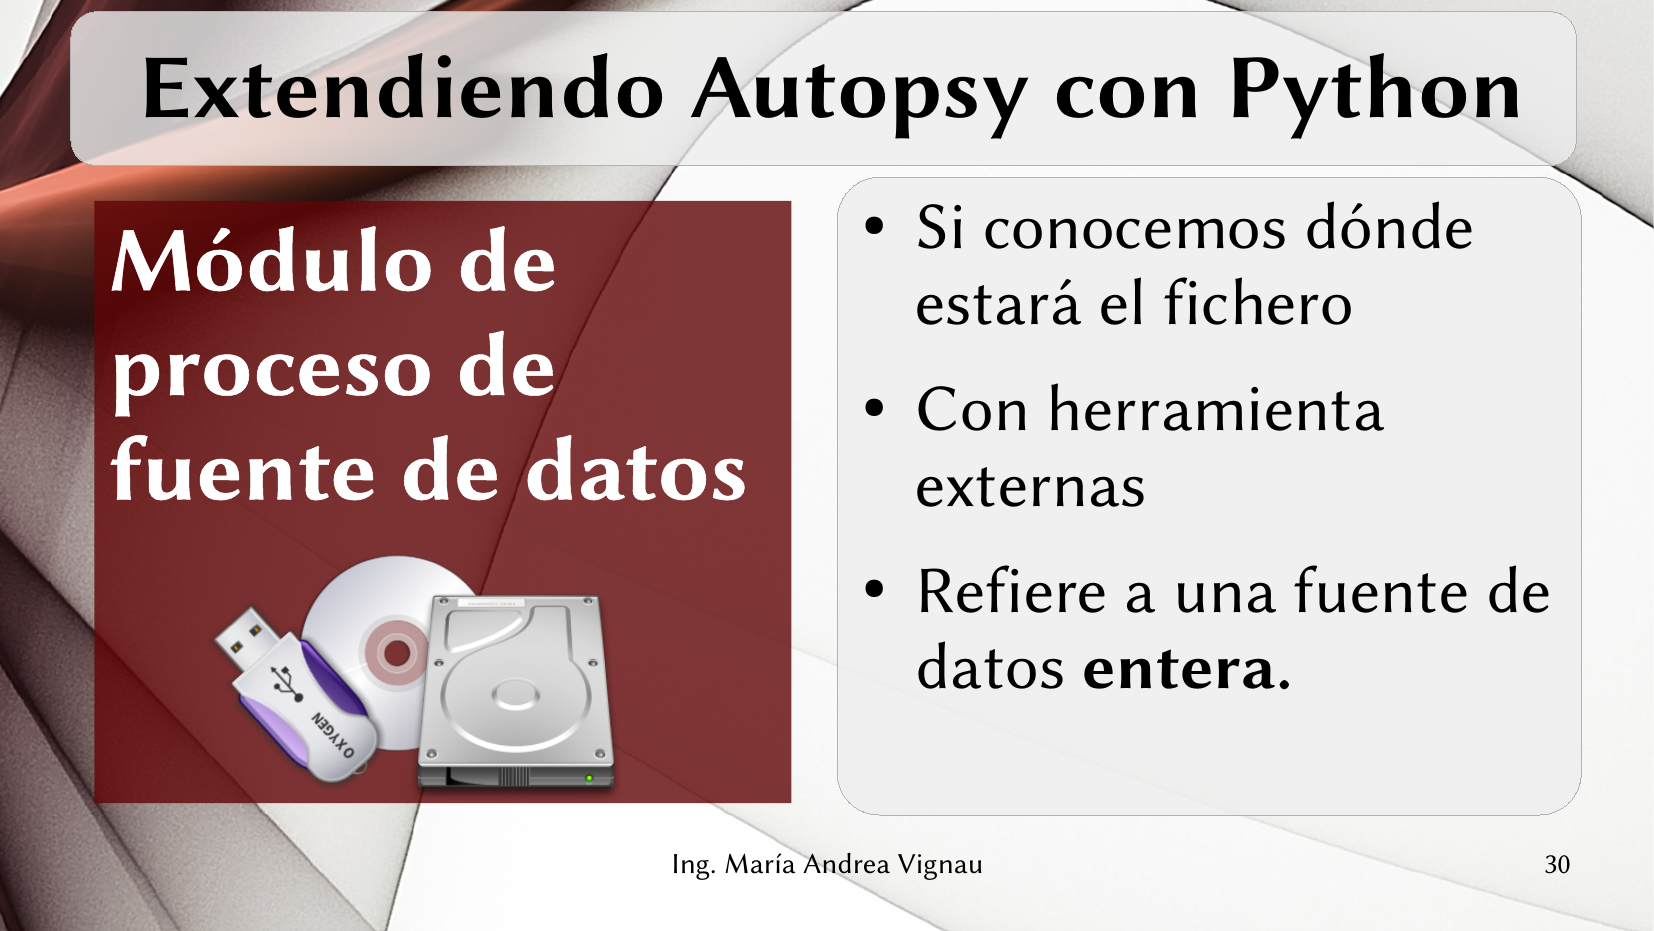

# Extendiendo Autopsy con Python
Si conocemos dónde estará el fichero
Con herramienta externas
Refiere a una fuente de datos entera.
Módulo de proceso de fuente de datos
Ing. María Andrea Vignau
30